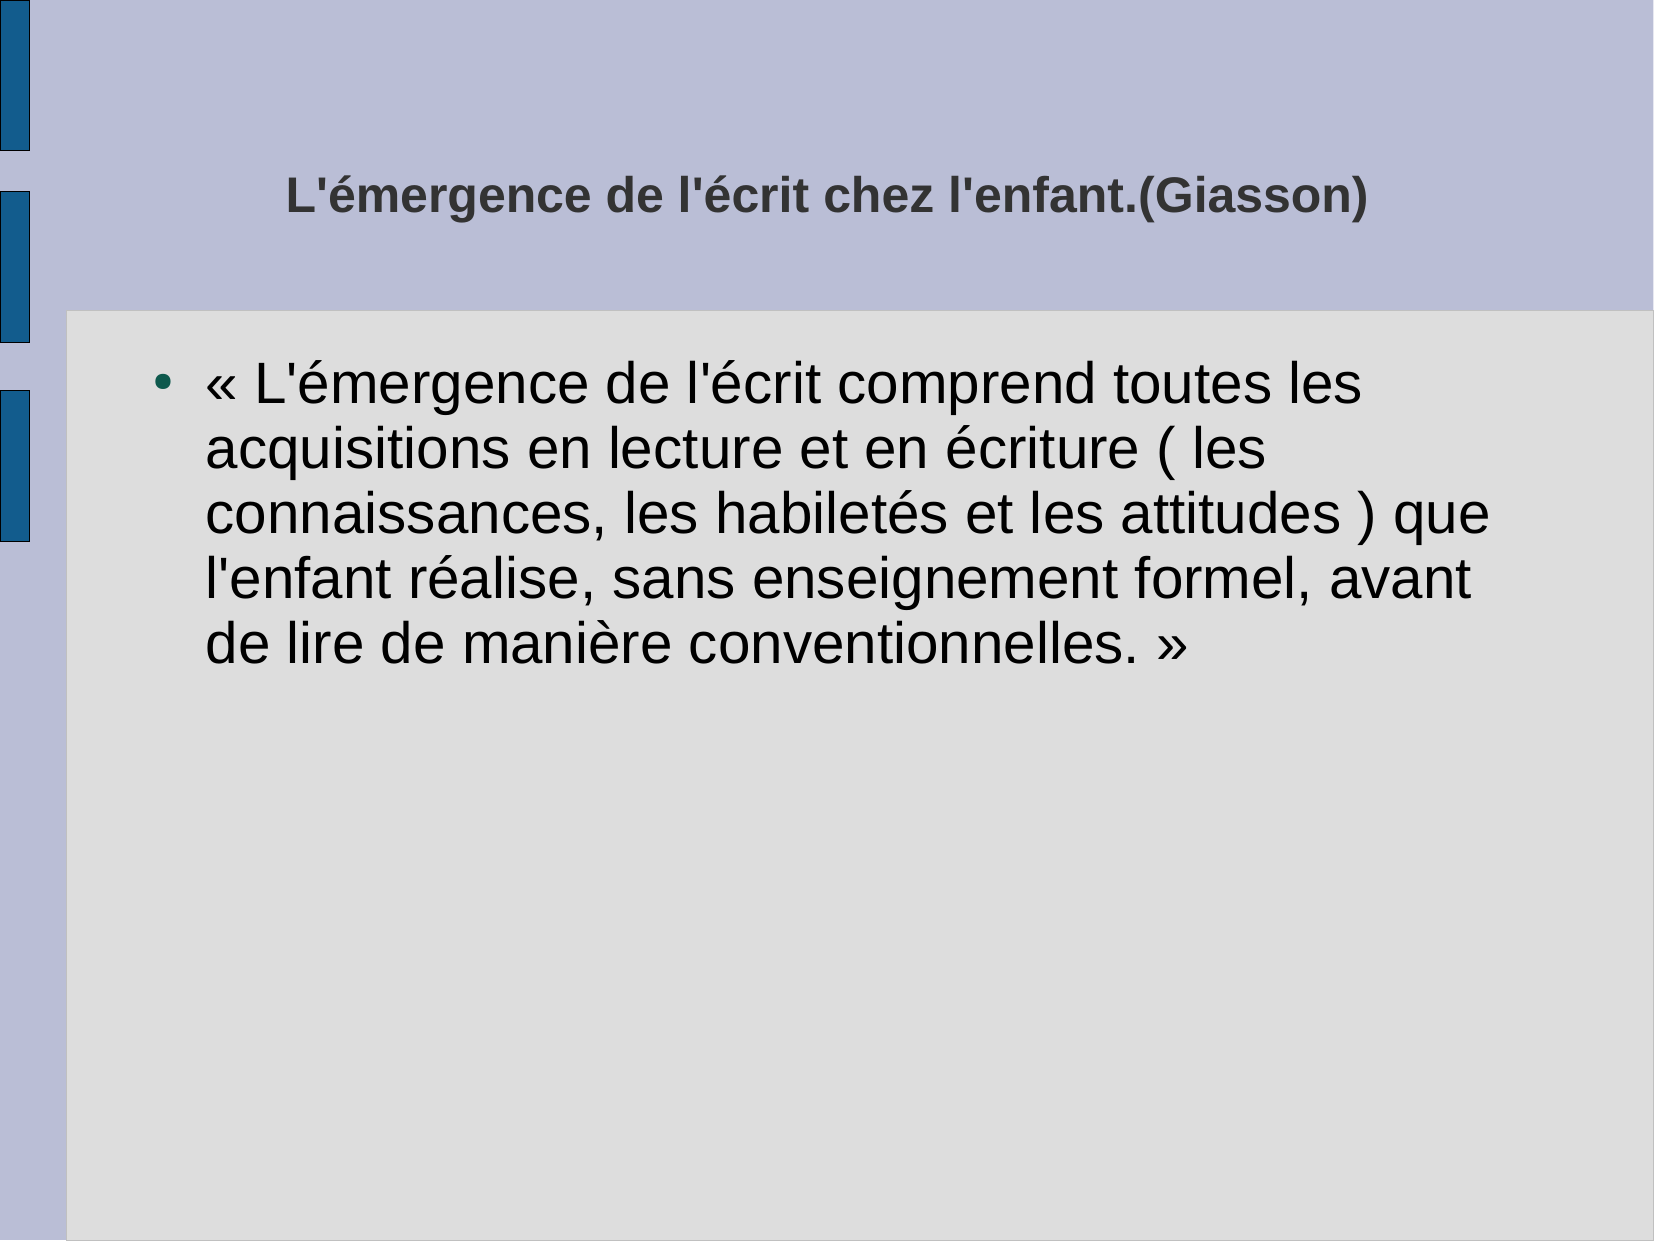

# L'émergence de l'écrit chez l'enfant.(Giasson)
« L'émergence de l'écrit comprend toutes les acquisitions en lecture et en écriture ( les connaissances, les habiletés et les attitudes ) que l'enfant réalise, sans enseignement formel, avant de lire de manière conventionnelles. »